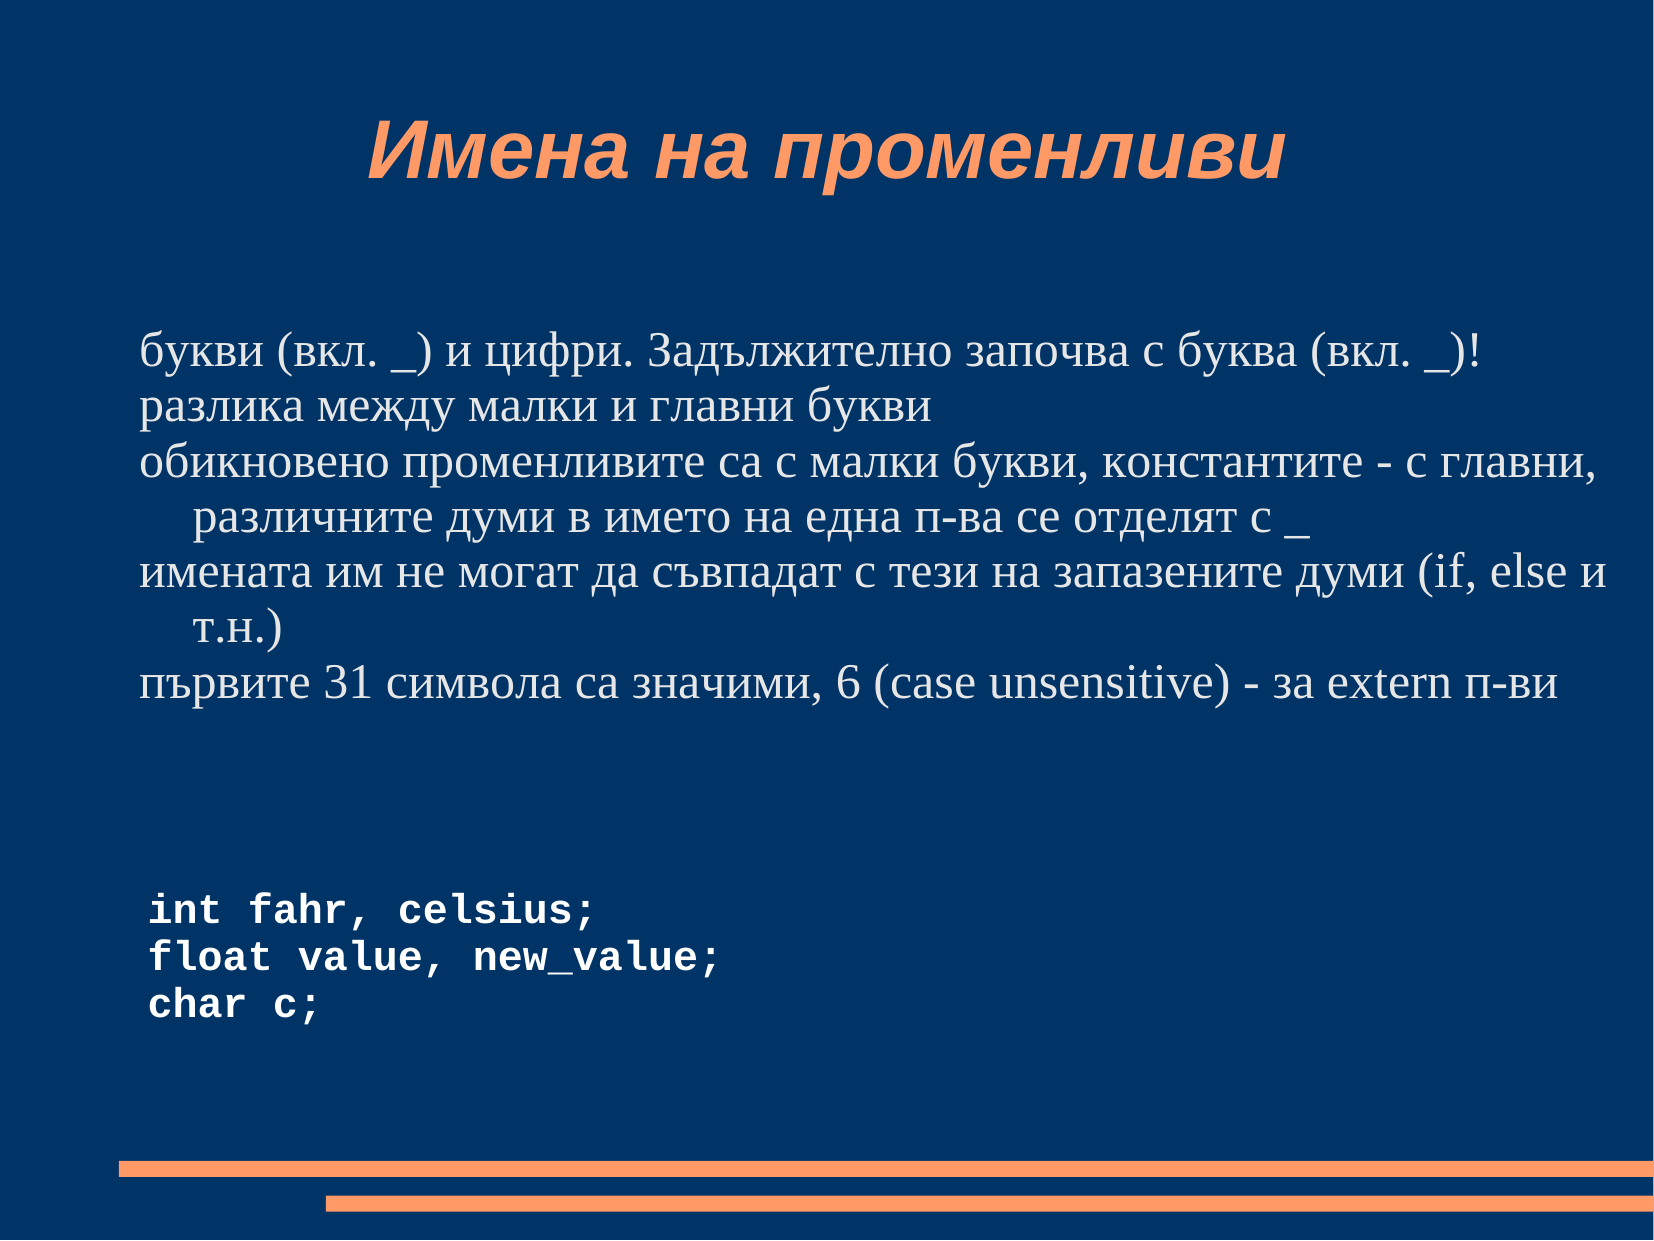

# Имена на променливи
букви (вкл. _) и цифри. Задължително започва с буква (вкл. _)!
разлика между малки и главни букви
обикновено променливите са с малки букви, константите - с главни, различните думи в името на една п-ва се отделят с _
имената им не могат да съвпадат с тези на запазените думи (if, else и т.н.)
първите 31 символа са значими, 6 (case unsensitive) - за extern п-ви
int fahr, celsius;
float value, new_value;
char c;